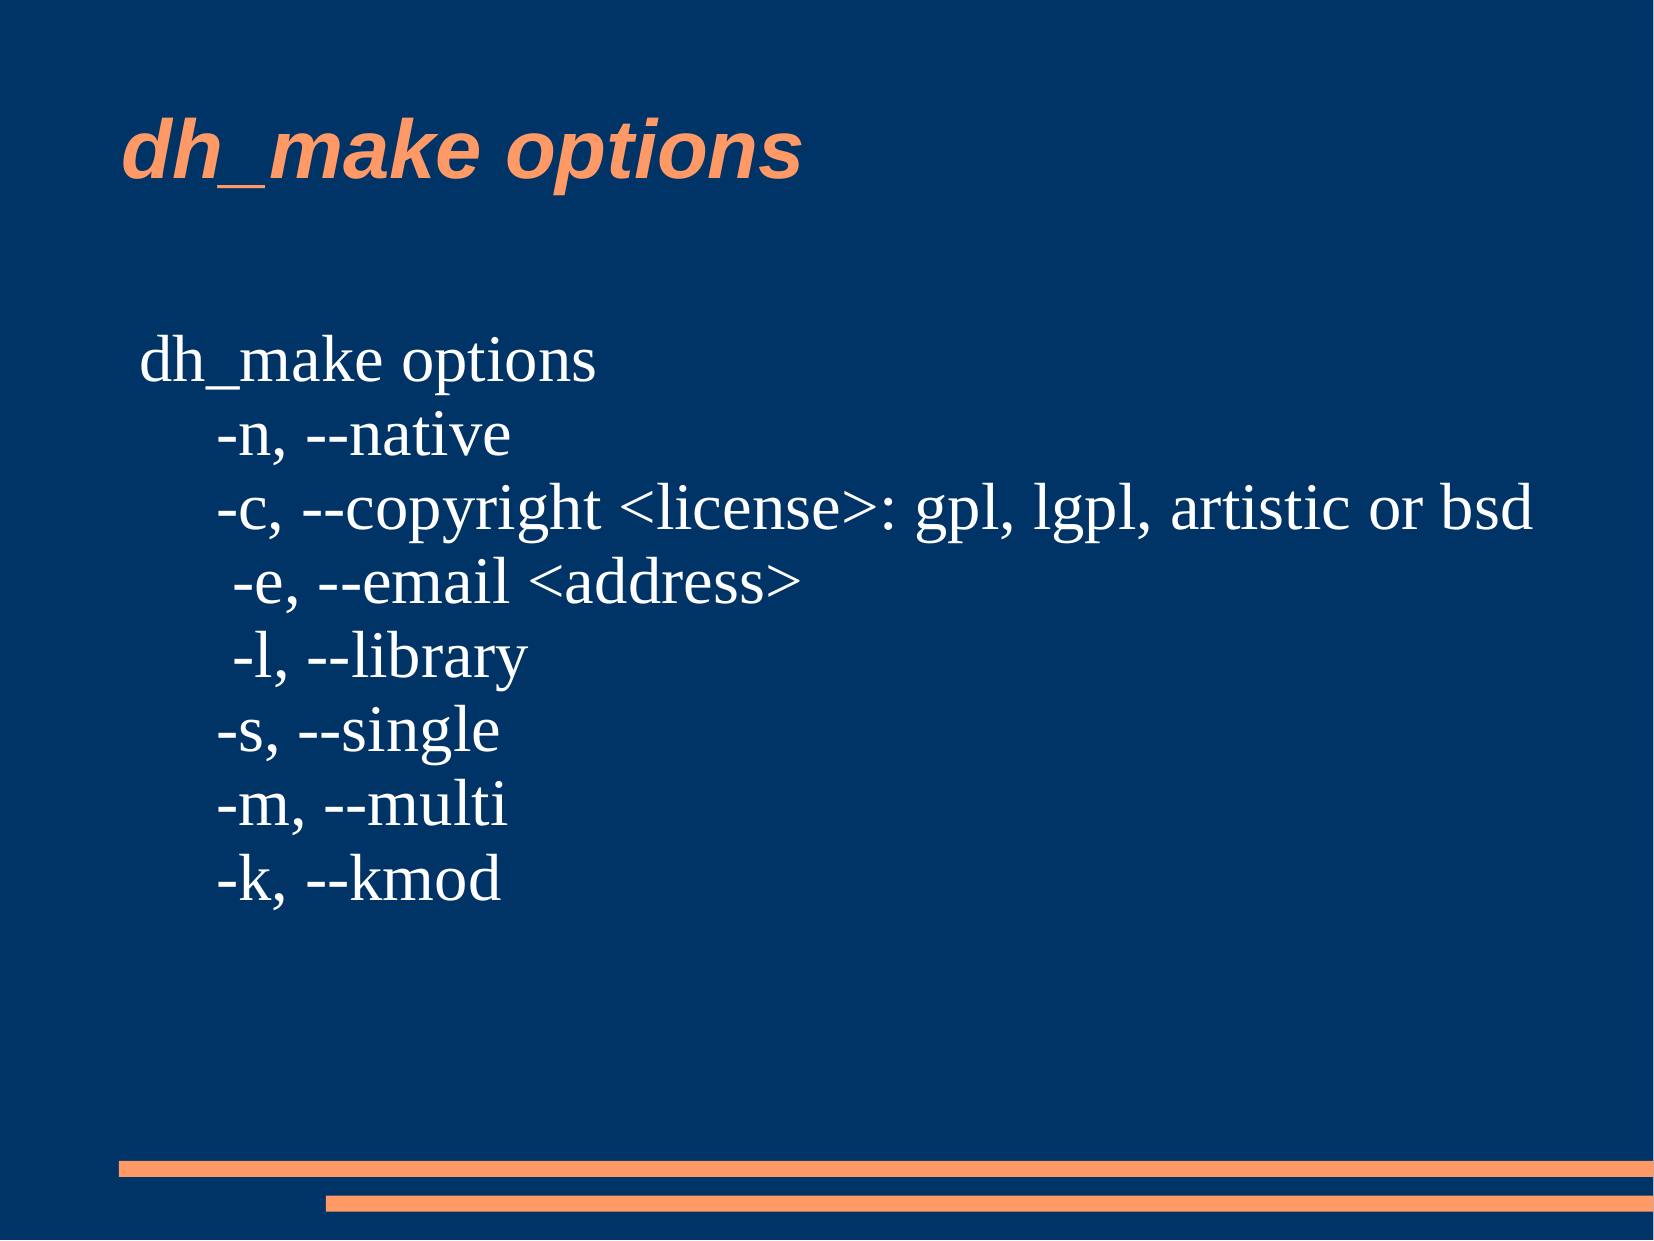

# dh_make options
dh_make options
-n, --native
-c, --copyright <license>: gpl, lgpl, artistic or bsd
 -e, --email <address>
 -l, --library
-s, --single
-m, --multi
-k, --kmod